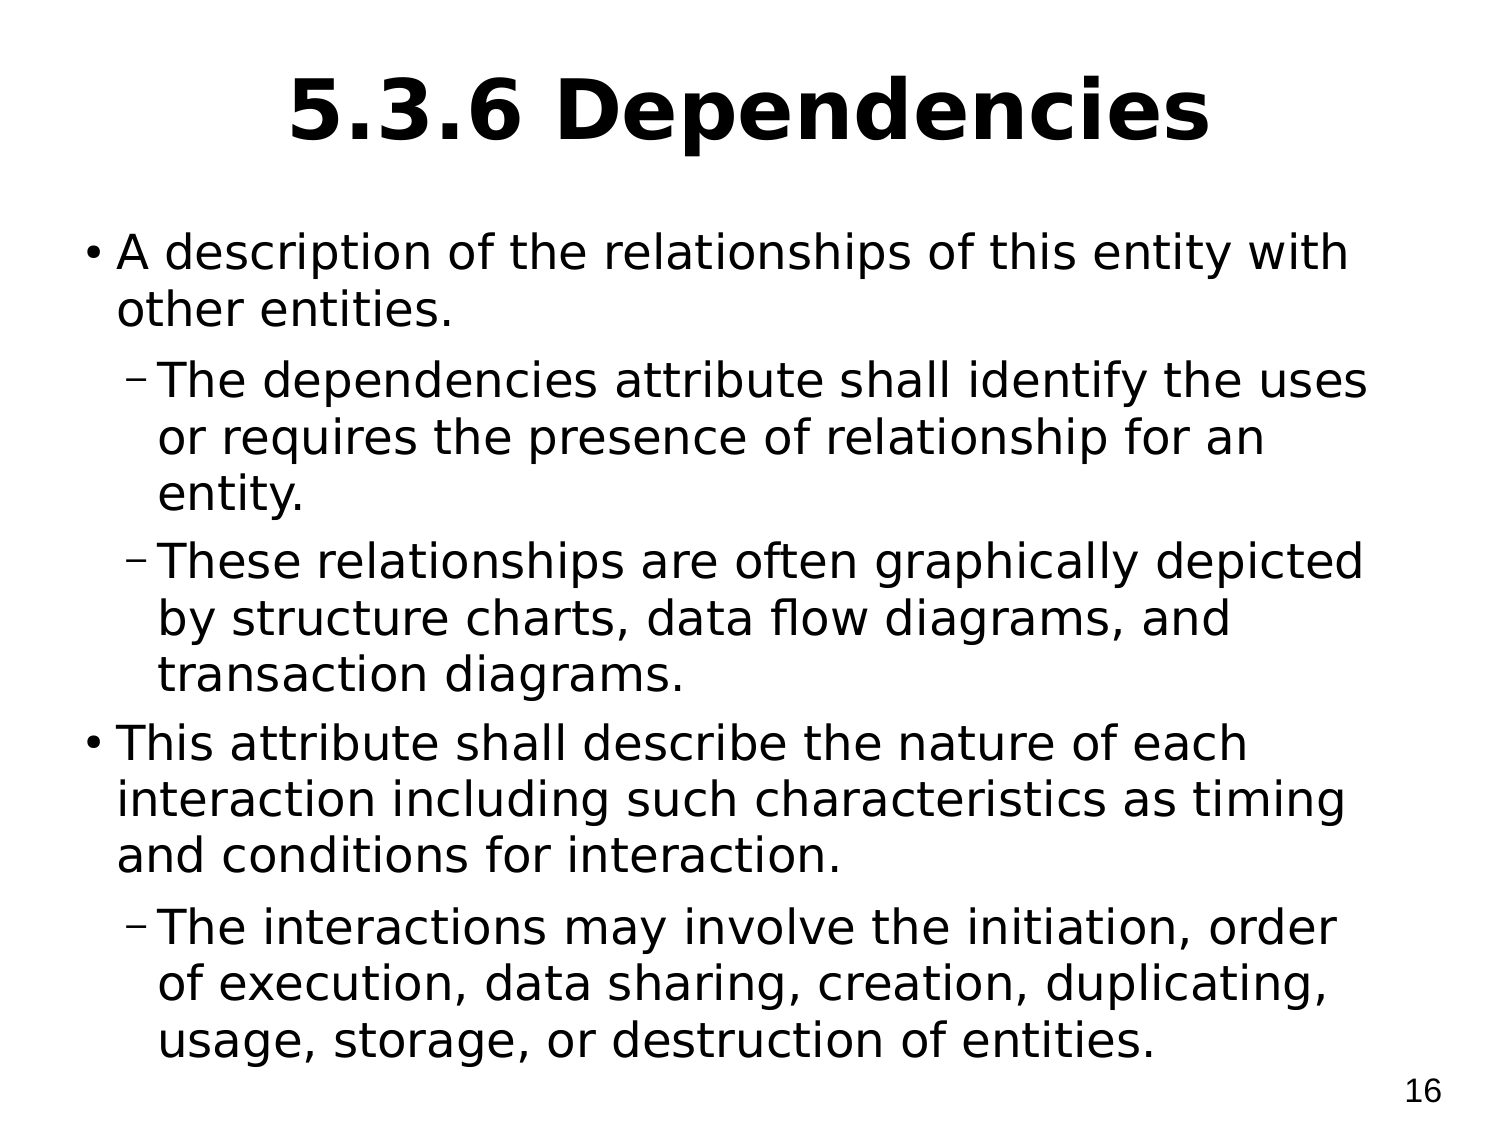

# 5.3.6 Dependencies
A description of the relationships of this entity with other entities.
The dependencies attribute shall identify the uses or requires the presence of relationship for an entity.
These relationships are often graphically depicted by structure charts, data flow diagrams, and transaction diagrams.
This attribute shall describe the nature of each interaction including such characteristics as timing and conditions for interaction.
The interactions may involve the initiation, order of execution, data sharing, creation, duplicating, usage, storage, or destruction of entities.